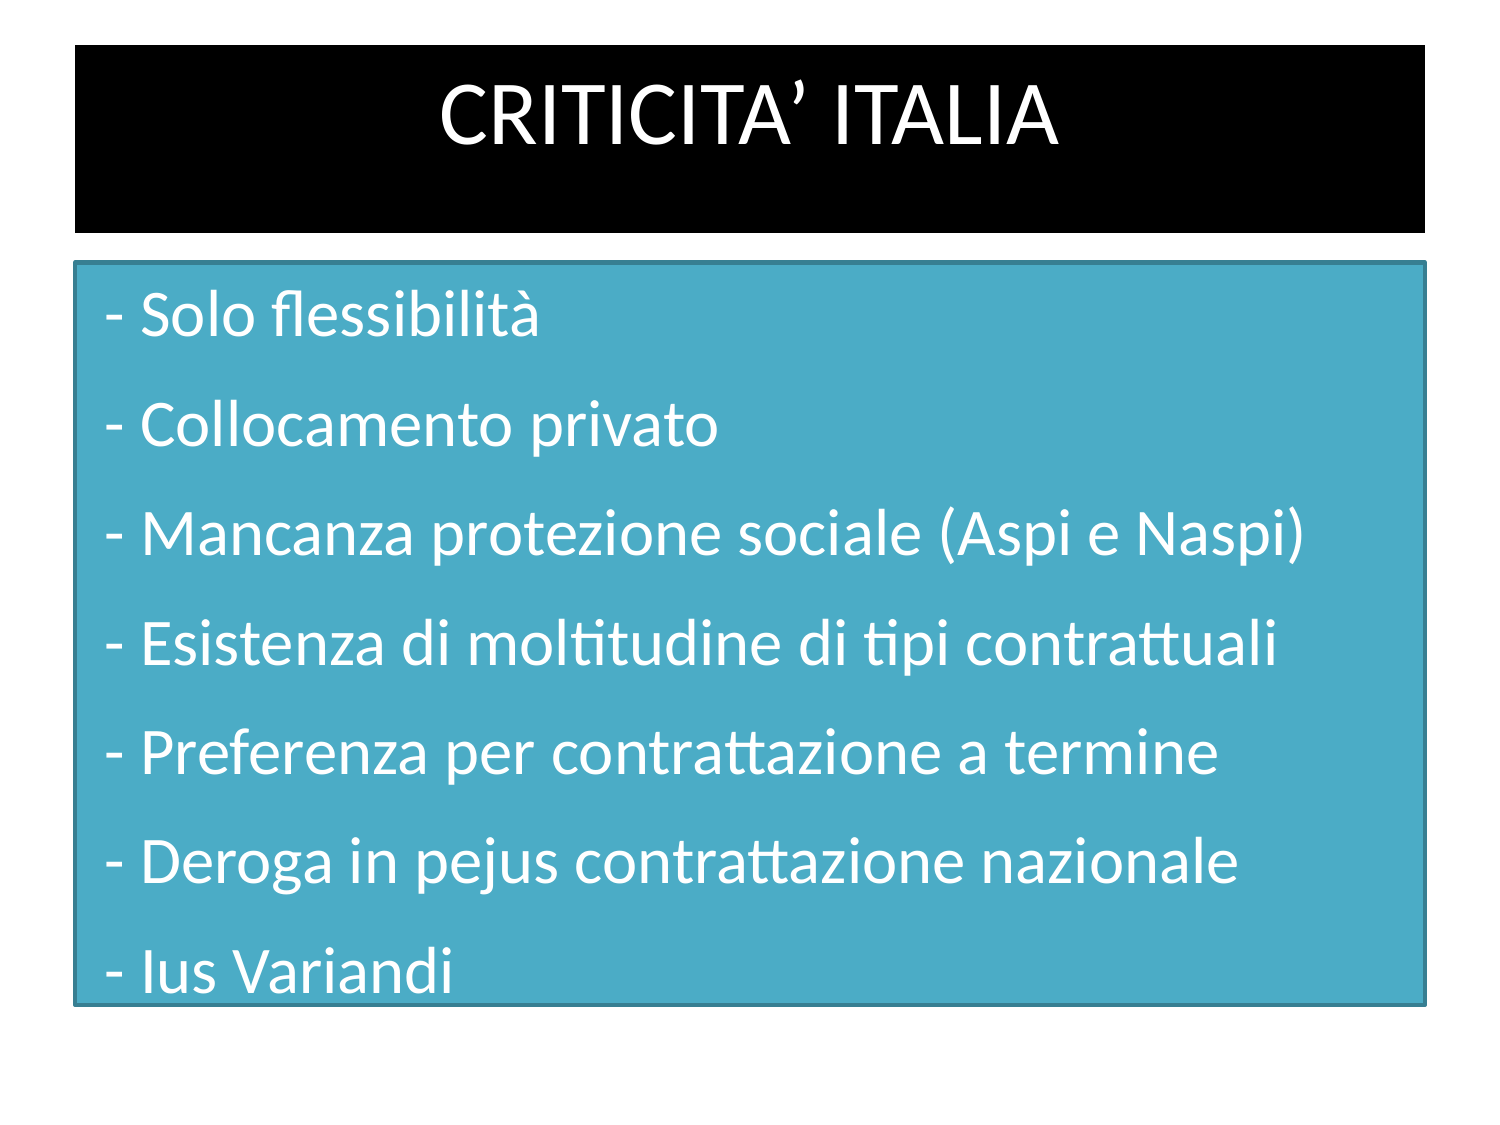

# CRITICITA’ ITALIA
 - Solo flessibilità
 - Collocamento privato
 - Mancanza protezione sociale (Aspi e Naspi)
 - Esistenza di moltitudine di tipi contrattuali
 - Preferenza per contrattazione a termine
 - Deroga in pejus contrattazione nazionale
 - Ius Variandi
 - Licenziamento Economico ( indennità minima)
 - Conviene Licenziare ( IlSole24Ore)
 - Contratto a tutele crescenti(precarizzazione come regola)